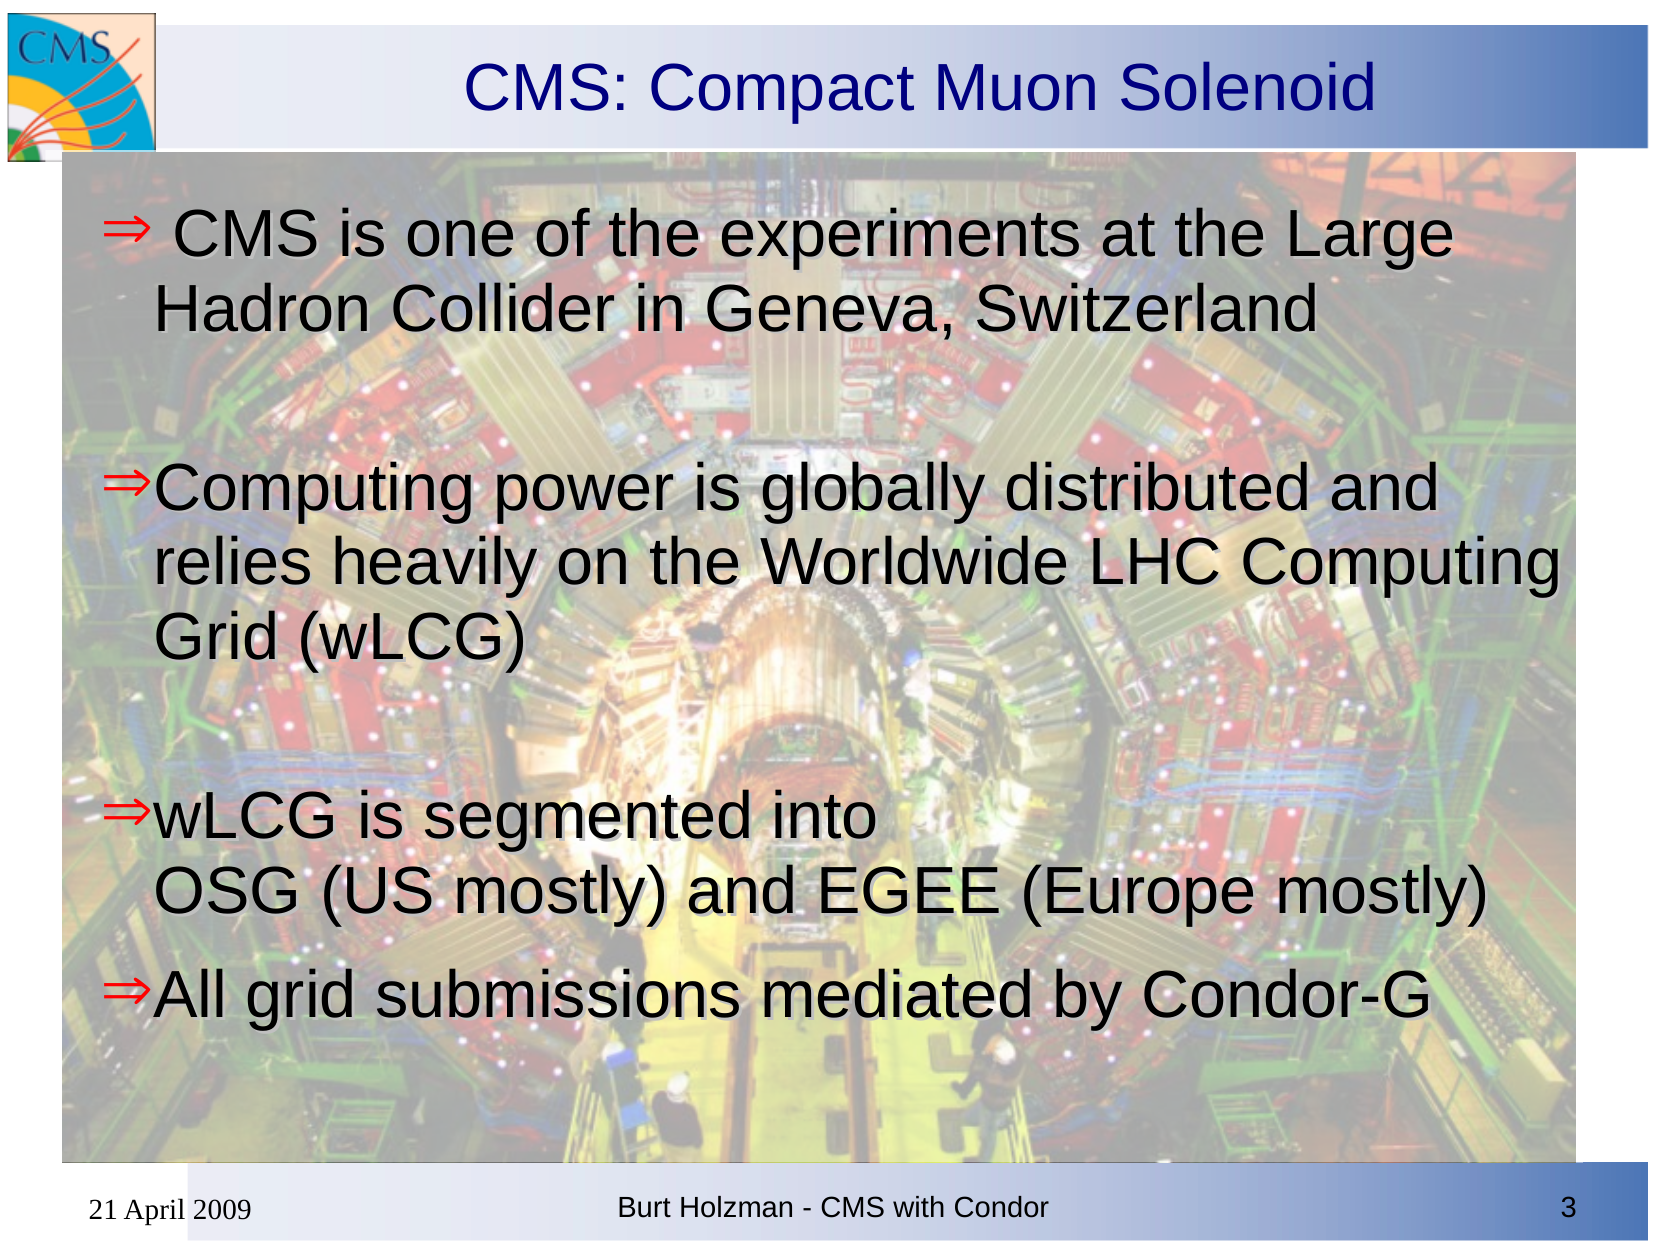

# CMS: Compact Muon Solenoid
 CMS is one of the experiments at the Large Hadron Collider in Geneva, Switzerland
Computing power is globally distributed and relies heavily on the Worldwide LHC Computing Grid (wLCG)
wLCG is segmented into
OSG (US mostly) and EGEE (Europe mostly)
All grid submissions mediated by Condor-G
Burt Holzman - CMS with Condor
3
21 April 2009